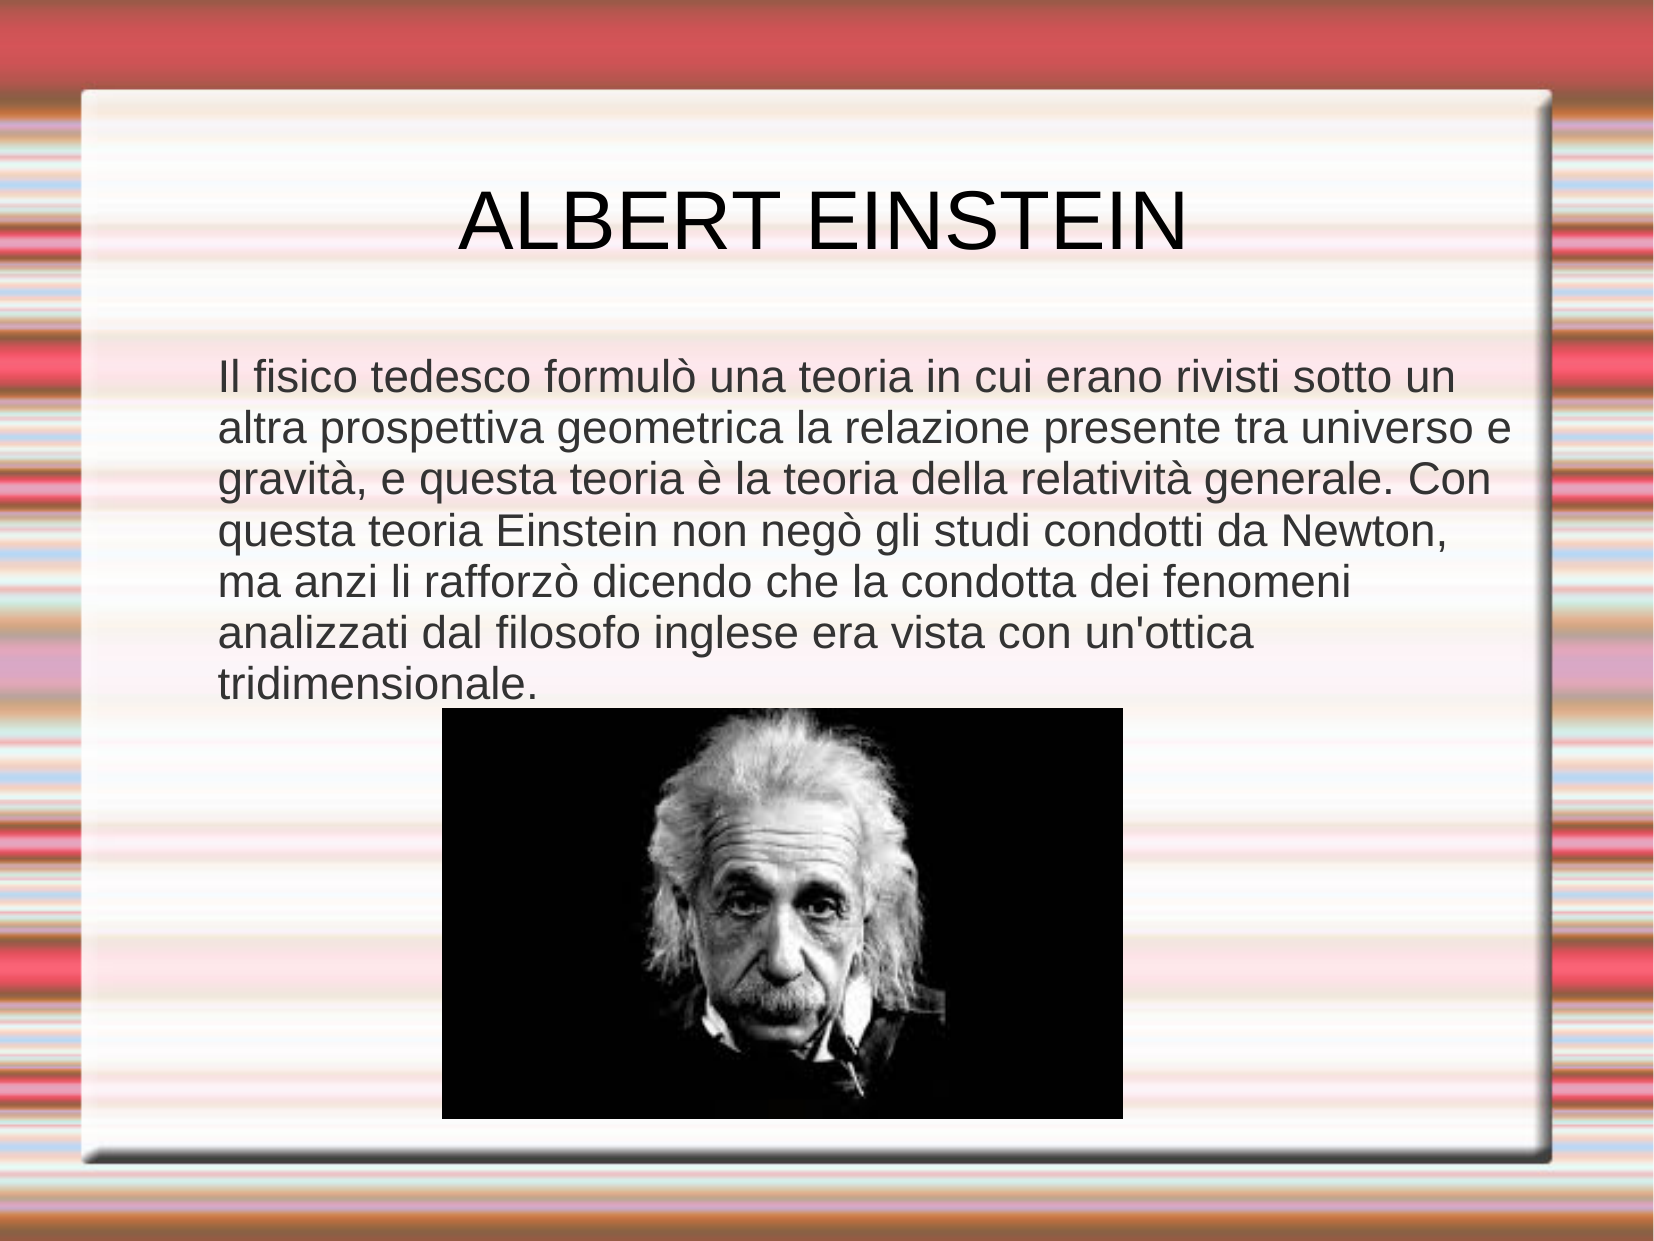

# ALBERT EINSTEIN
Il fisico tedesco formulò una teoria in cui erano rivisti sotto un altra prospettiva geometrica la relazione presente tra universo e gravità, e questa teoria è la teoria della relatività generale. Con questa teoria Einstein non negò gli studi condotti da Newton, ma anzi li rafforzò dicendo che la condotta dei fenomeni analizzati dal filosofo inglese era vista con un'ottica tridimensionale.